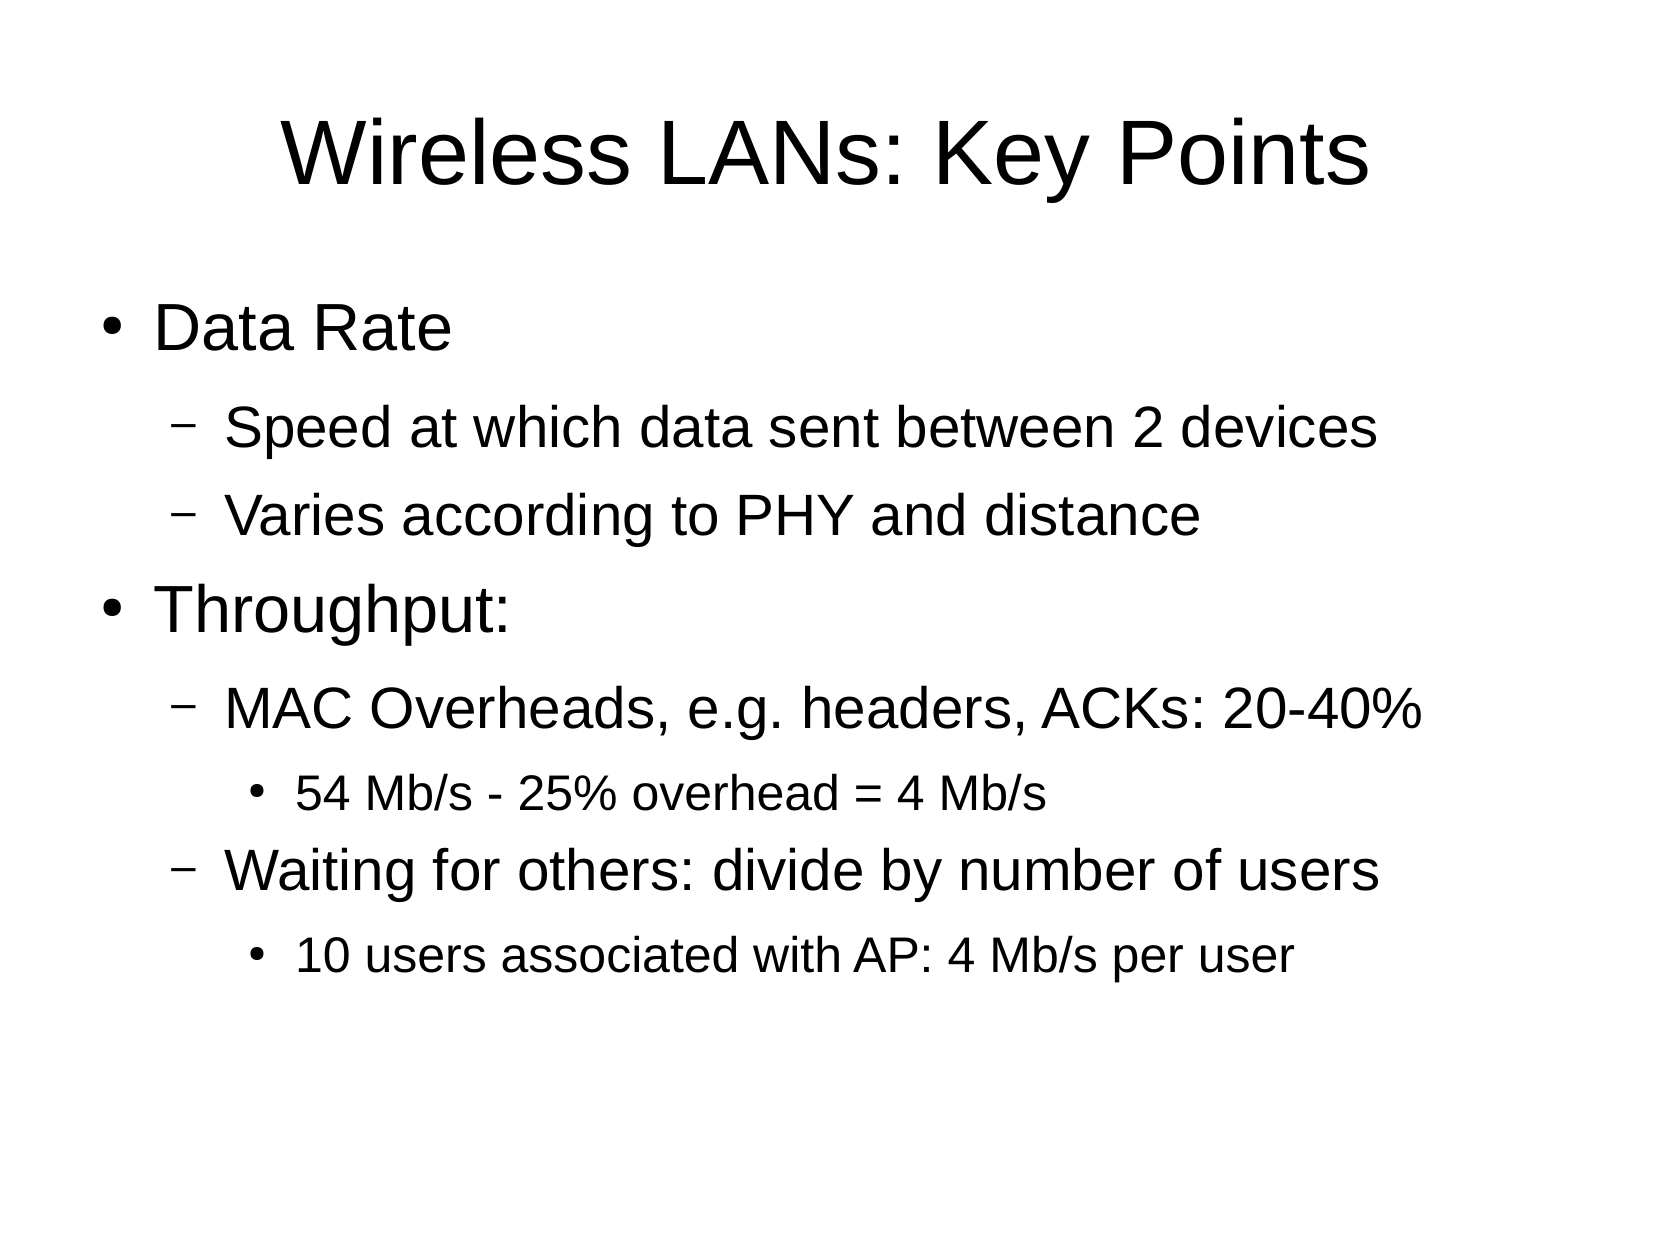

# Wireless LANs: Key Points
Data Rate
Speed at which data sent between 2 devices
Varies according to PHY and distance
Throughput:
MAC Overheads, e.g. headers, ACKs: 20-40%
54 Mb/s - 25% overhead = 4 Mb/s
Waiting for others: divide by number of users
10 users associated with AP: 4 Mb/s per user